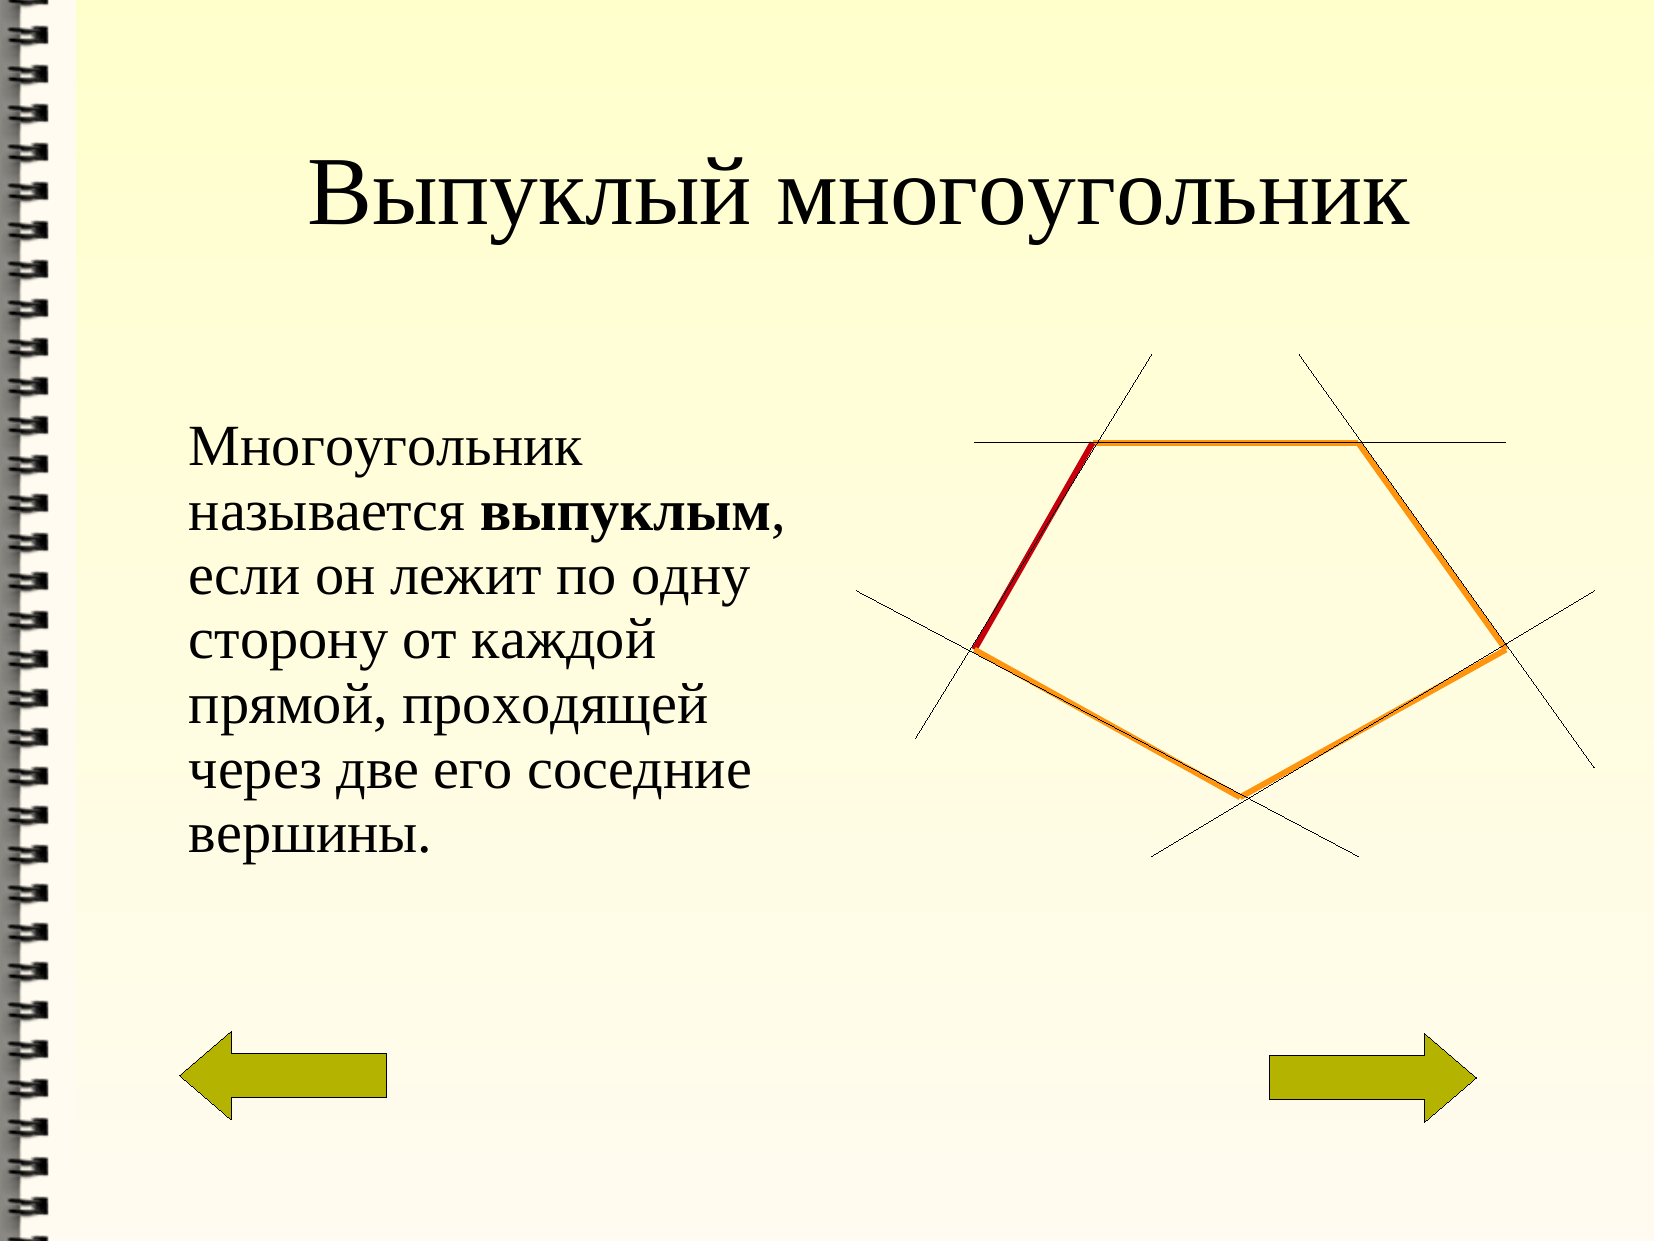

# Выпуклый многоугольник
Многоугольник называется выпуклым, если он лежит по одну сторону от каждой прямой, проходящей через две его соседние вершины.